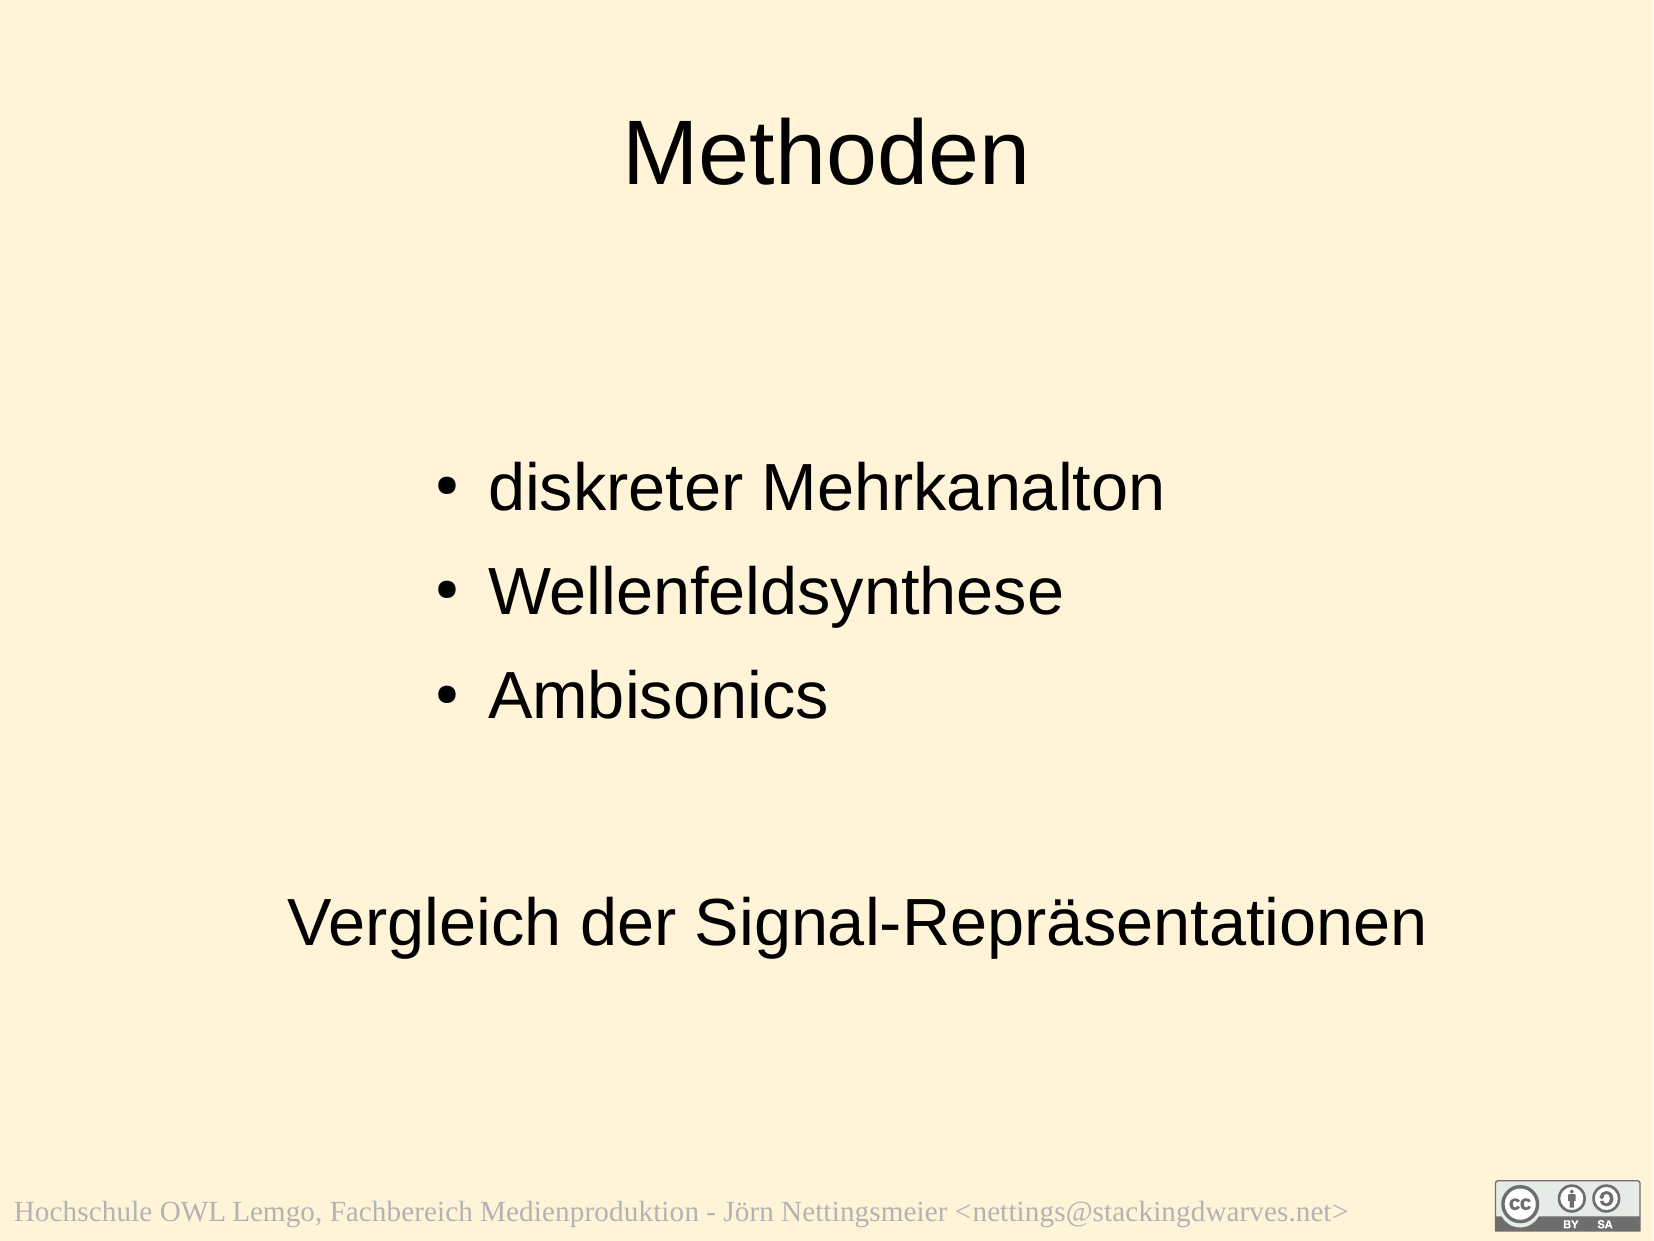

# Methoden
diskreter Mehrkanalton
Wellenfeldsynthese
Ambisonics
Vergleich der Signal-Repräsentationen